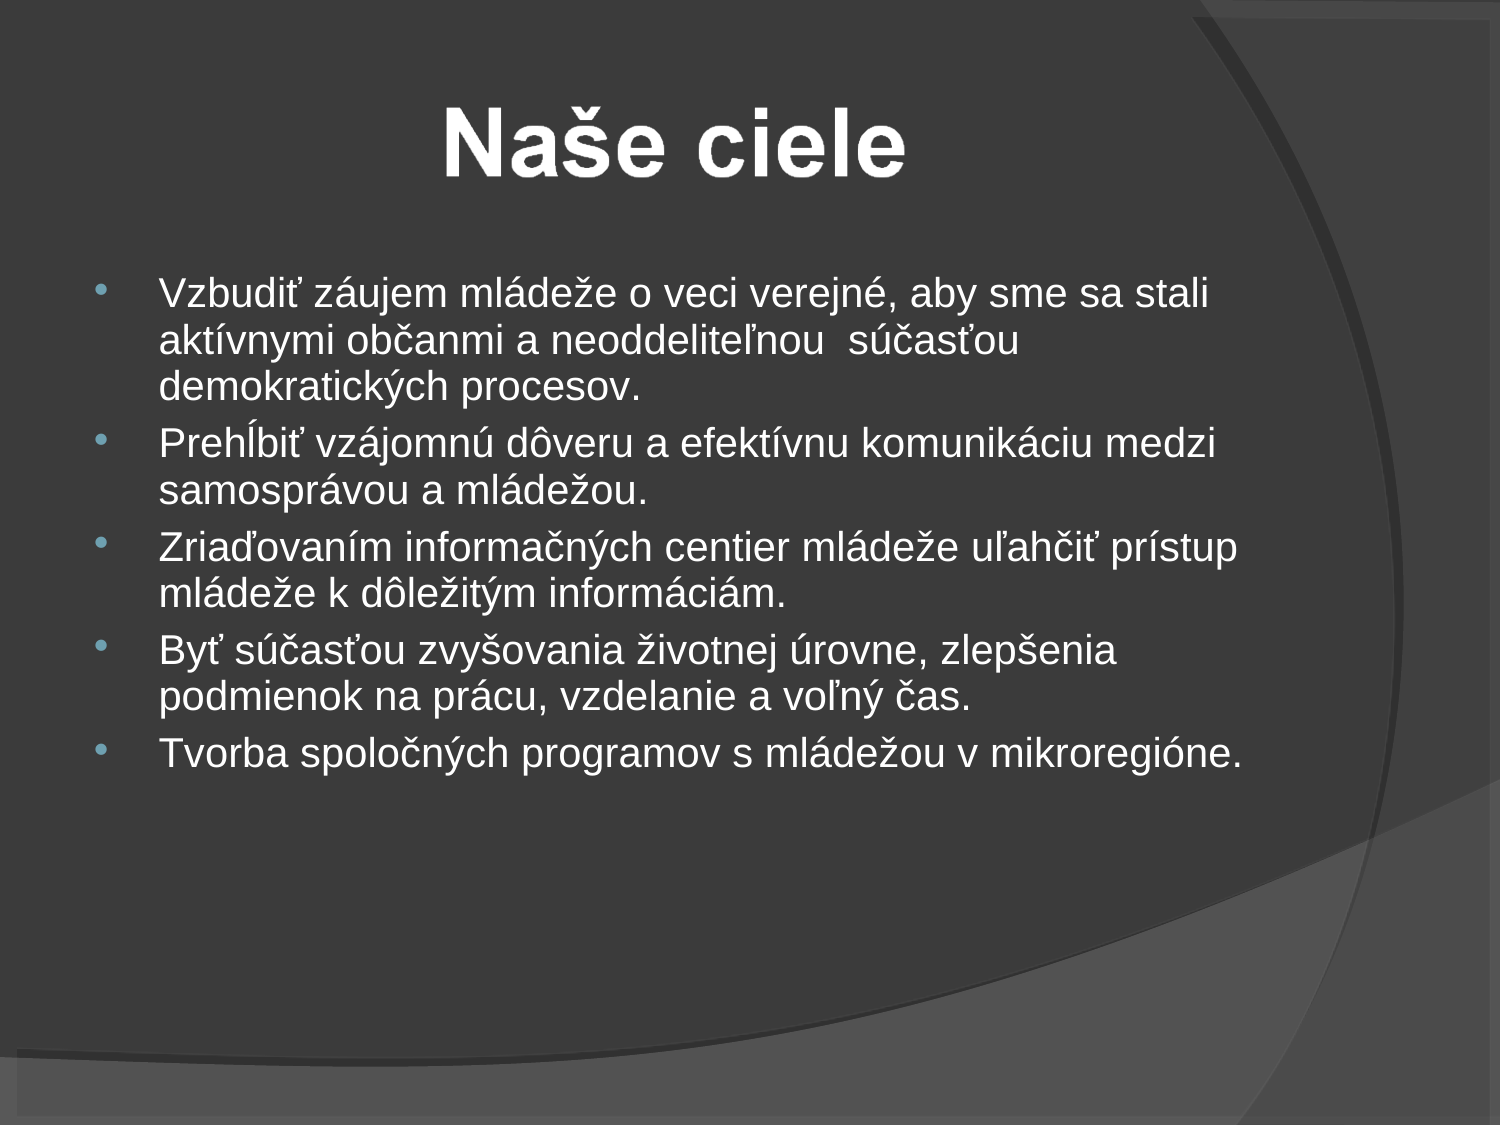

# Vzbudiť záujem mládeže o veci verejné, aby sme sa stali aktívnymi občanmi a neoddeliteľnou súčasťou demokratických procesov.
Prehĺbiť vzájomnú dôveru a efektívnu komunikáciu medzi samosprávou a mládežou.
Zriaďovaním informačných centier mládeže uľahčiť prístup mládeže k dôležitým informáciám.
Byť súčasťou zvyšovania životnej úrovne, zlepšenia podmienok na prácu, vzdelanie a voľný čas.
Tvorba spoločných programov s mládežou v mikroregióne.